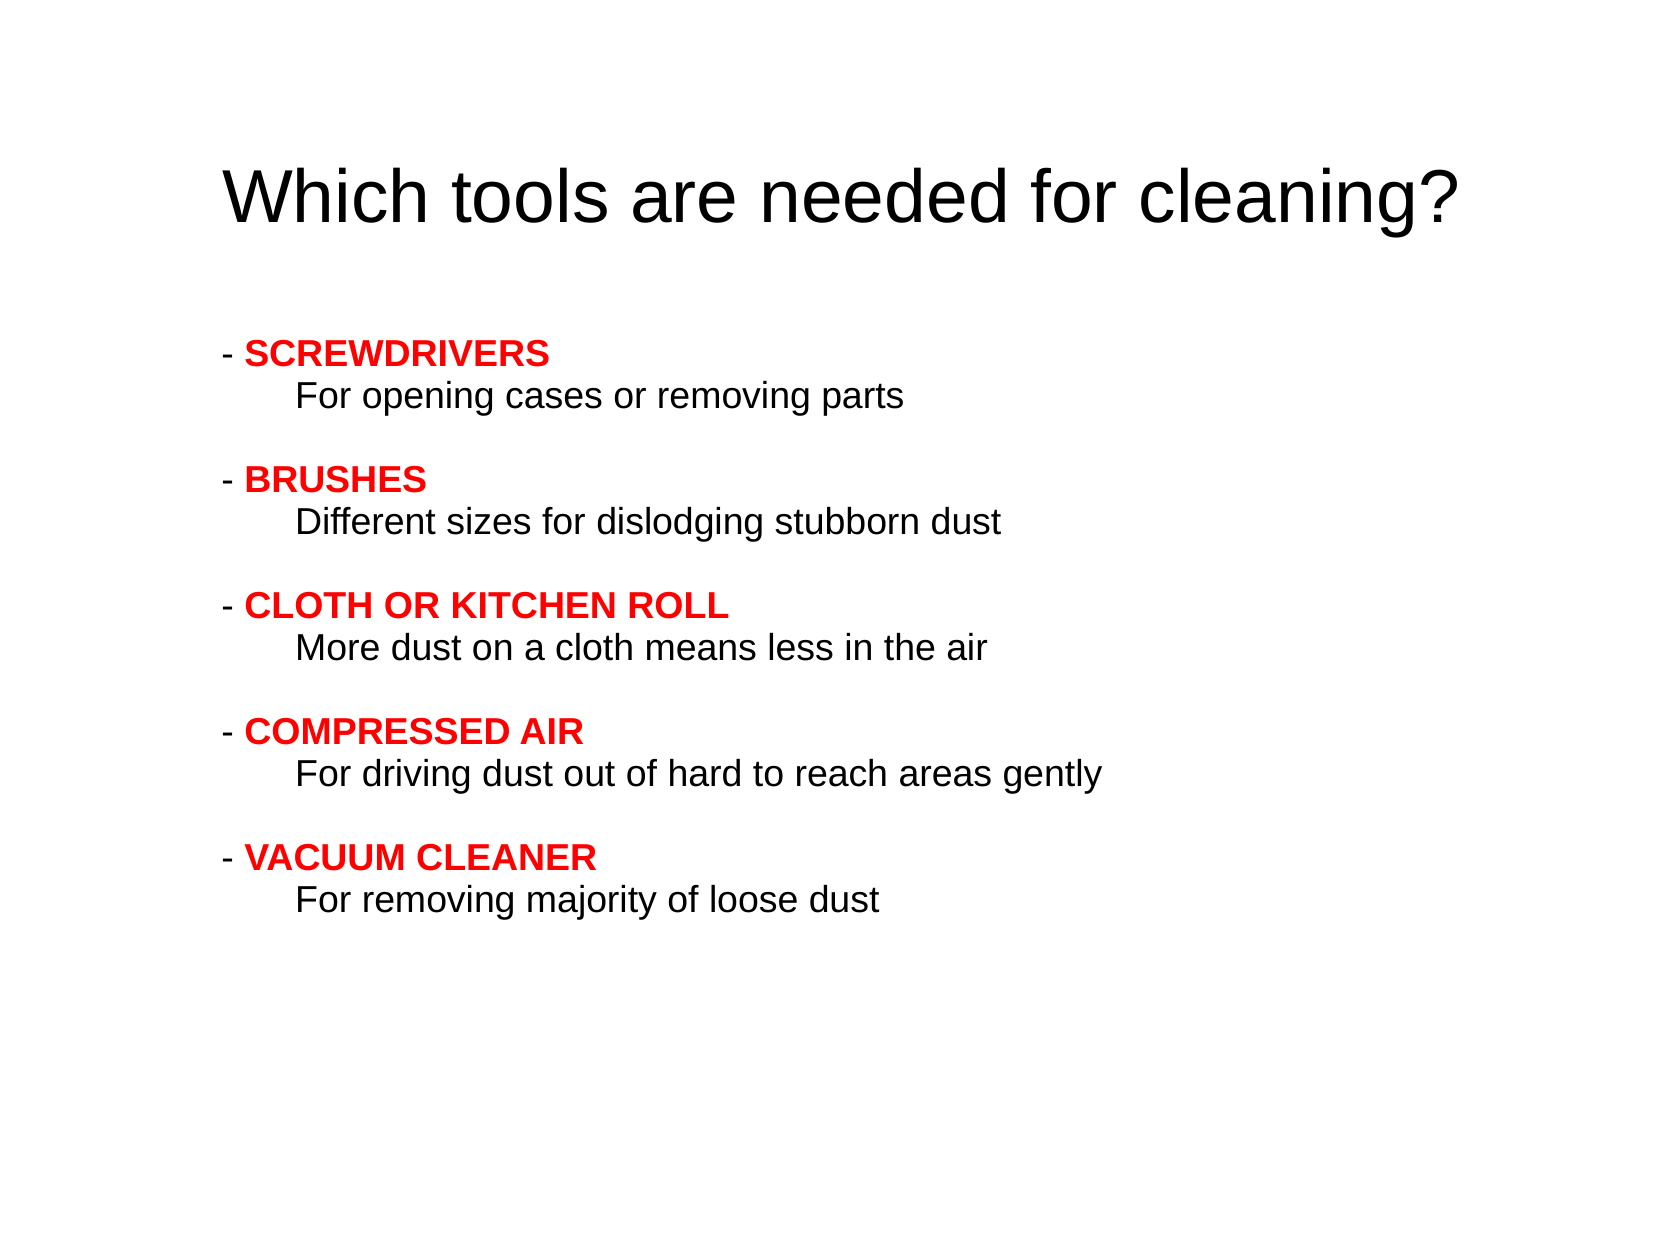

Which tools are needed for cleaning?
- SCREWDRIVERS
	For opening cases or removing parts
- BRUSHES
	Different sizes for dislodging stubborn dust
- CLOTH OR KITCHEN ROLL
	More dust on a cloth means less in the air
- COMPRESSED AIR
	For driving dust out of hard to reach areas gently
- VACUUM CLEANER
	For removing majority of loose dust